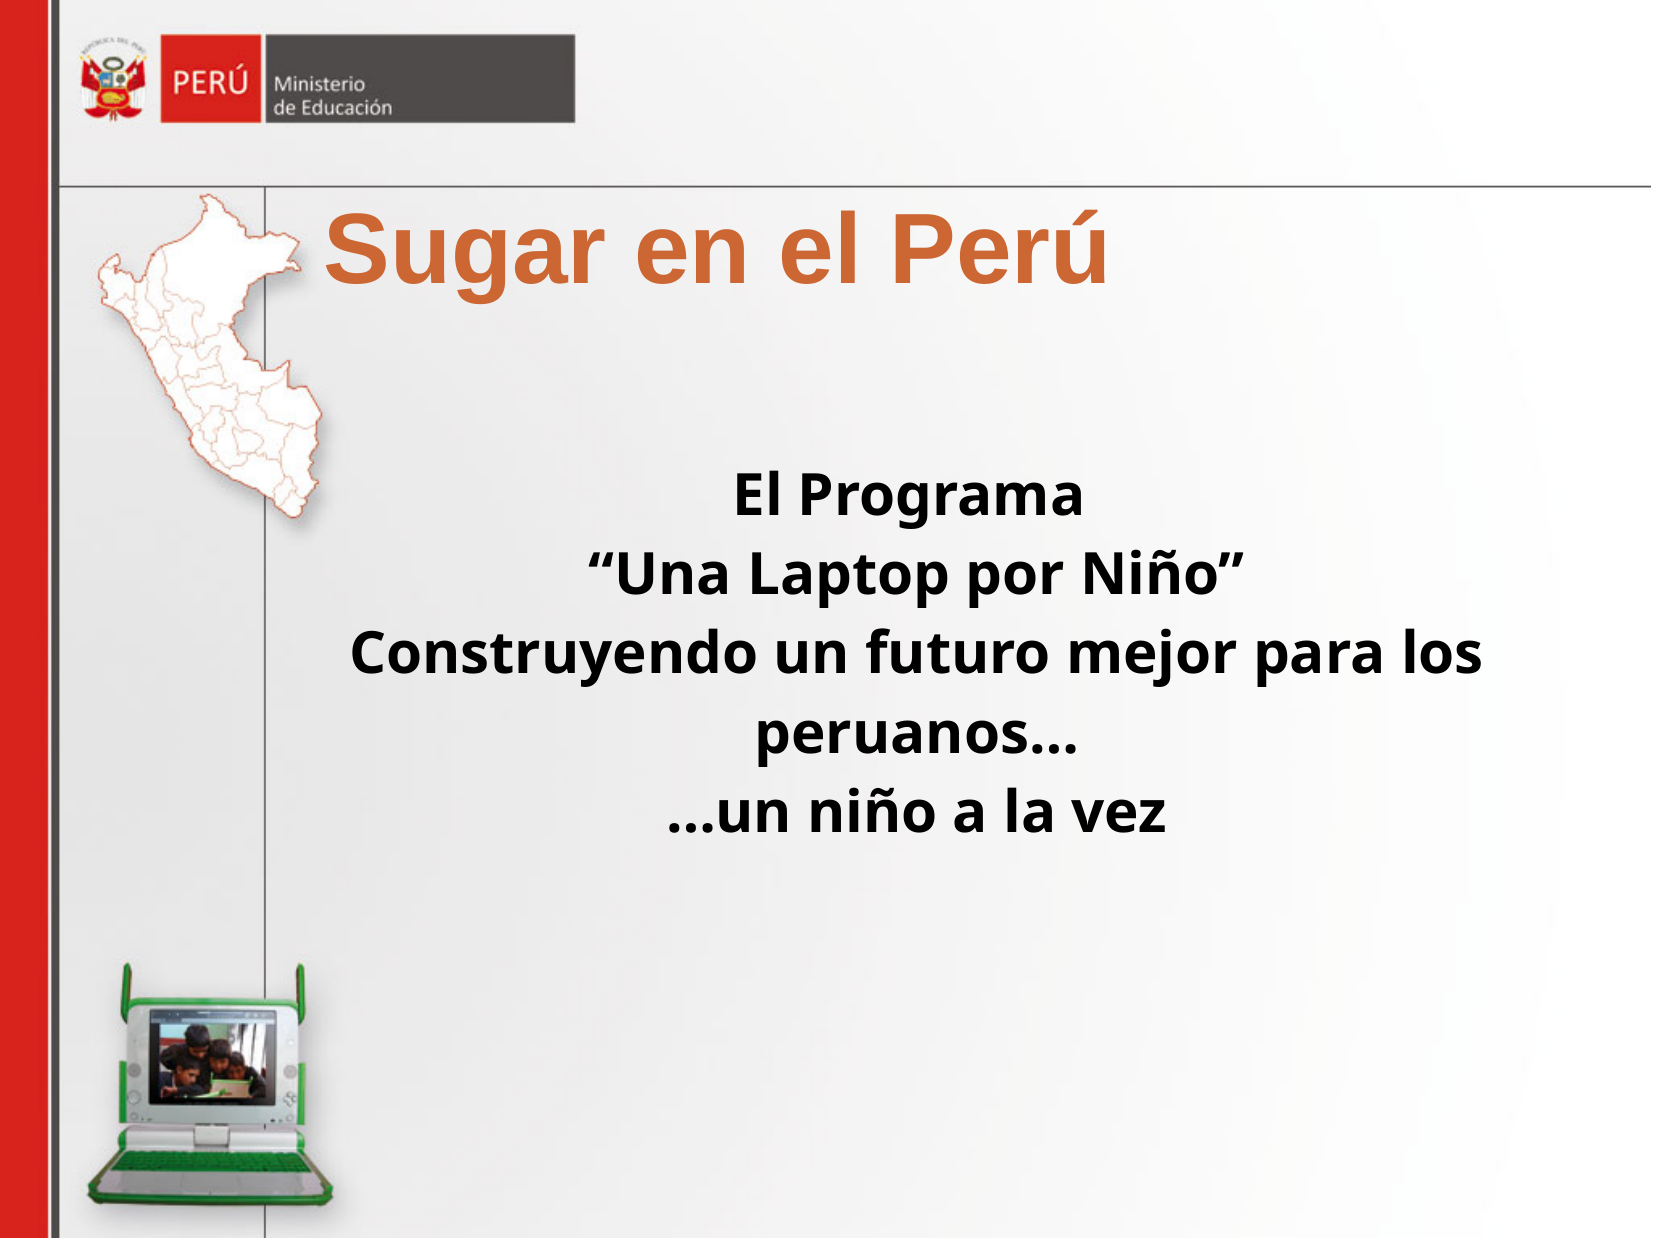

# Sugar en el Perú
El Programa
“Una Laptop por Niño”
Construyendo un futuro mejor para los peruanos…
…un niño a la vez